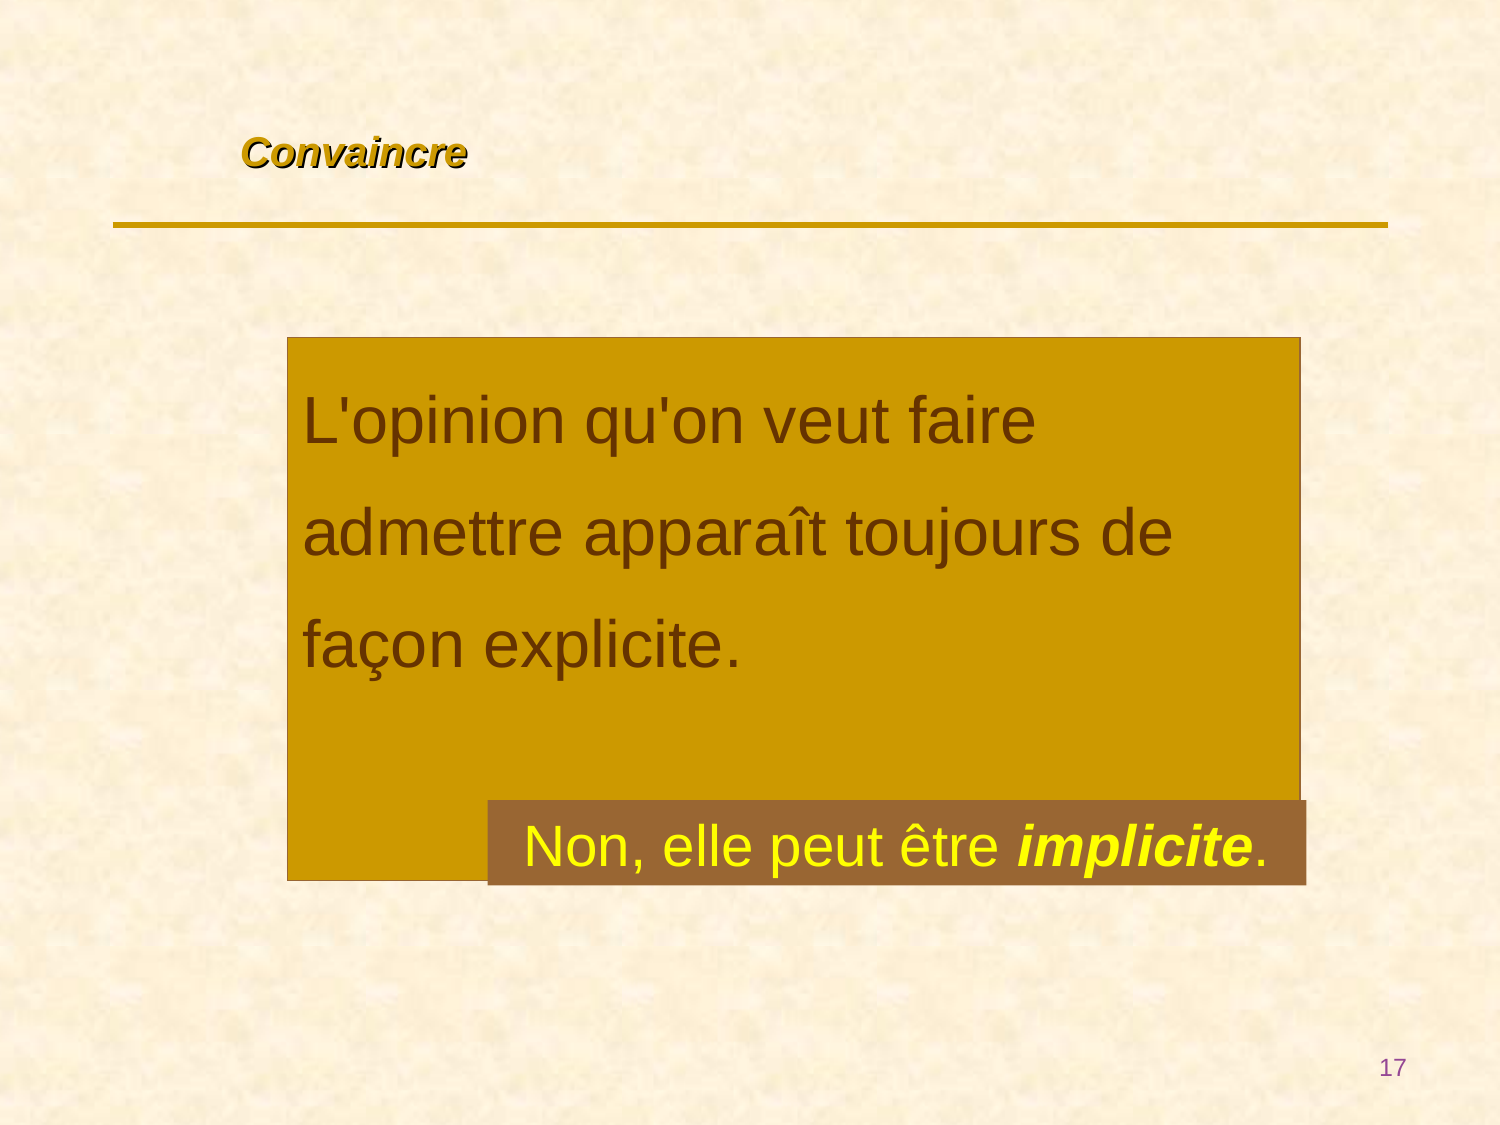

Convaincre
L'opinion qu'on veut faire admettre apparaît toujours de façon explicite.
Vrai / Faux ?
Non, elle peut être implicite.
17